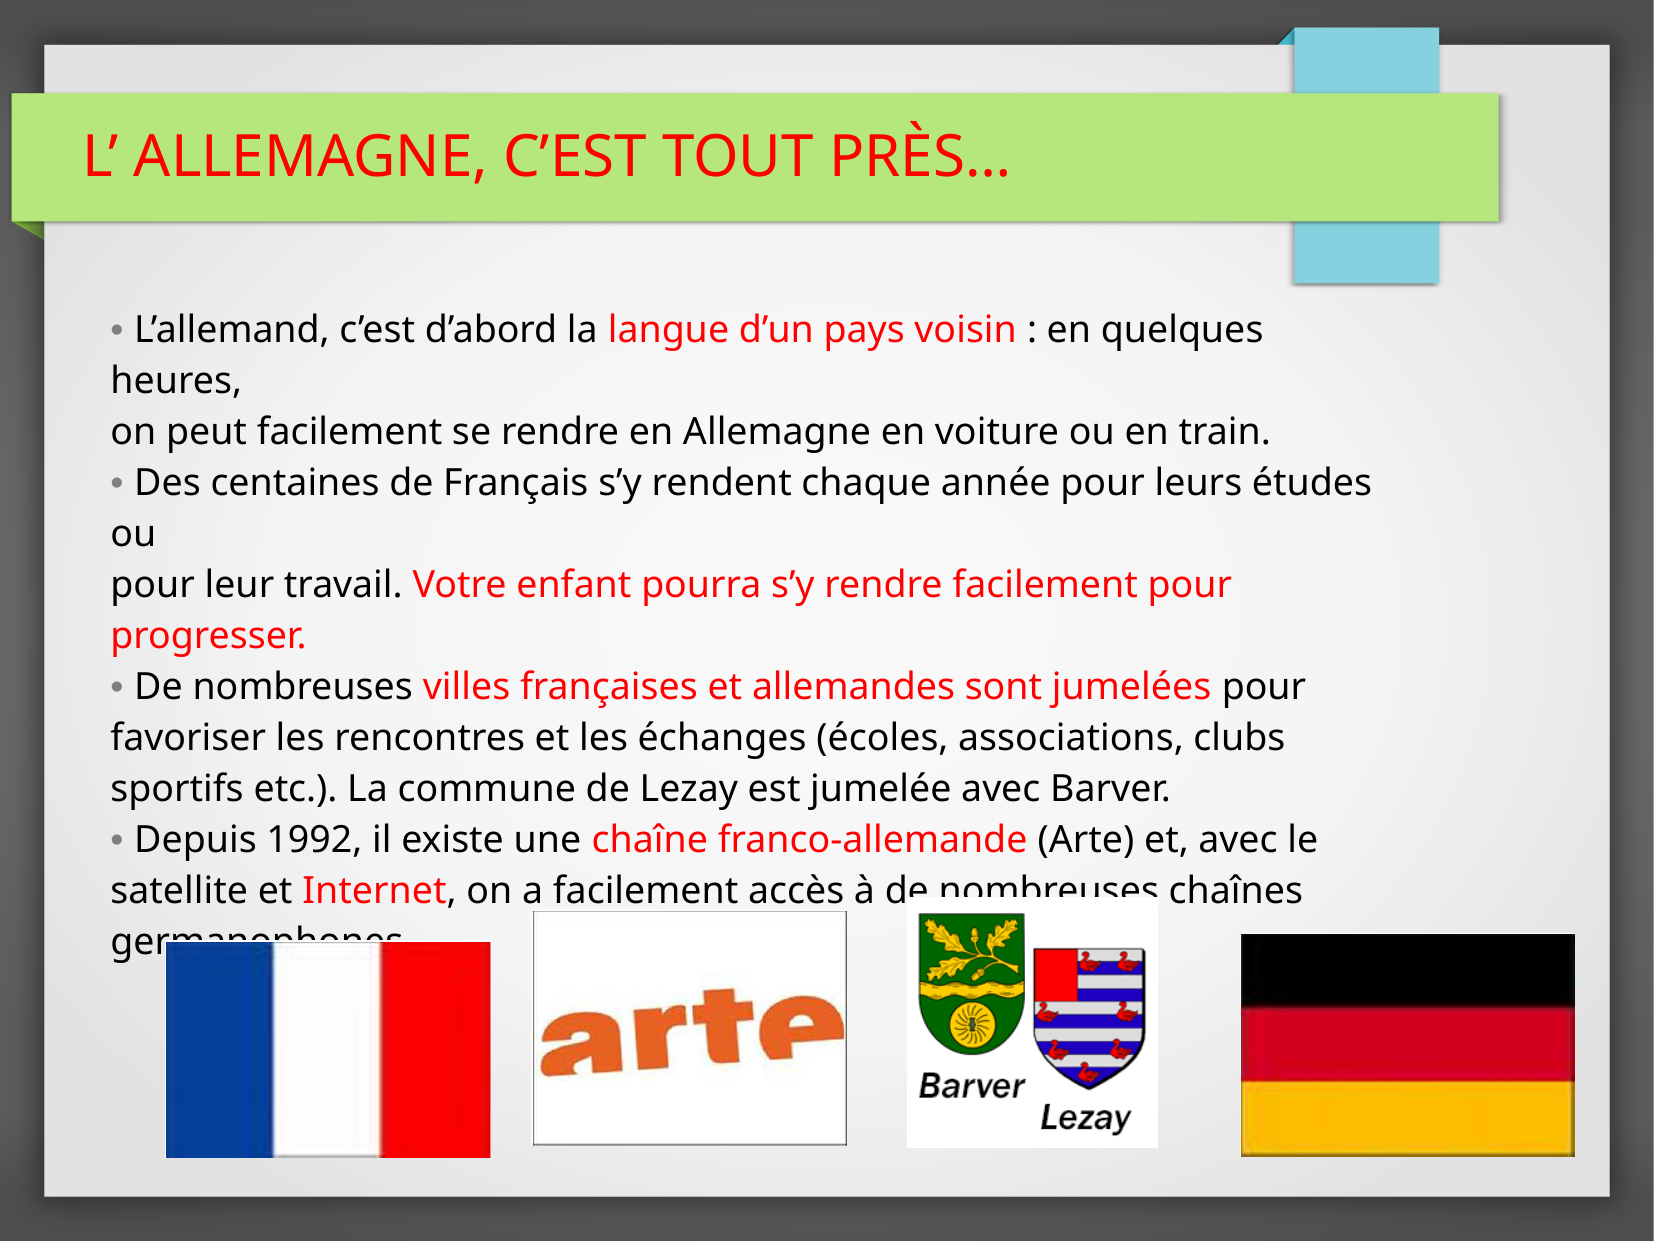

# L’ ALLEMAGNE, C’EST TOUT PRÈS…
• L’allemand, c’est d’abord la langue d’un pays voisin : en quelques heures,
on peut facilement se rendre en Allemagne en voiture ou en train.
• Des centaines de Français s’y rendent chaque année pour leurs études ou
pour leur travail. Votre enfant pourra s’y rendre facilement pour
progresser.
• De nombreuses villes françaises et allemandes sont jumelées pour
favoriser les rencontres et les échanges (écoles, associations, clubs
sportifs etc.). La commune de Lezay est jumelée avec Barver.
• Depuis 1992, il existe une chaîne franco-allemande (Arte) et, avec le
satellite et Internet, on a facilement accès à de nombreuses chaînes
germanophones.